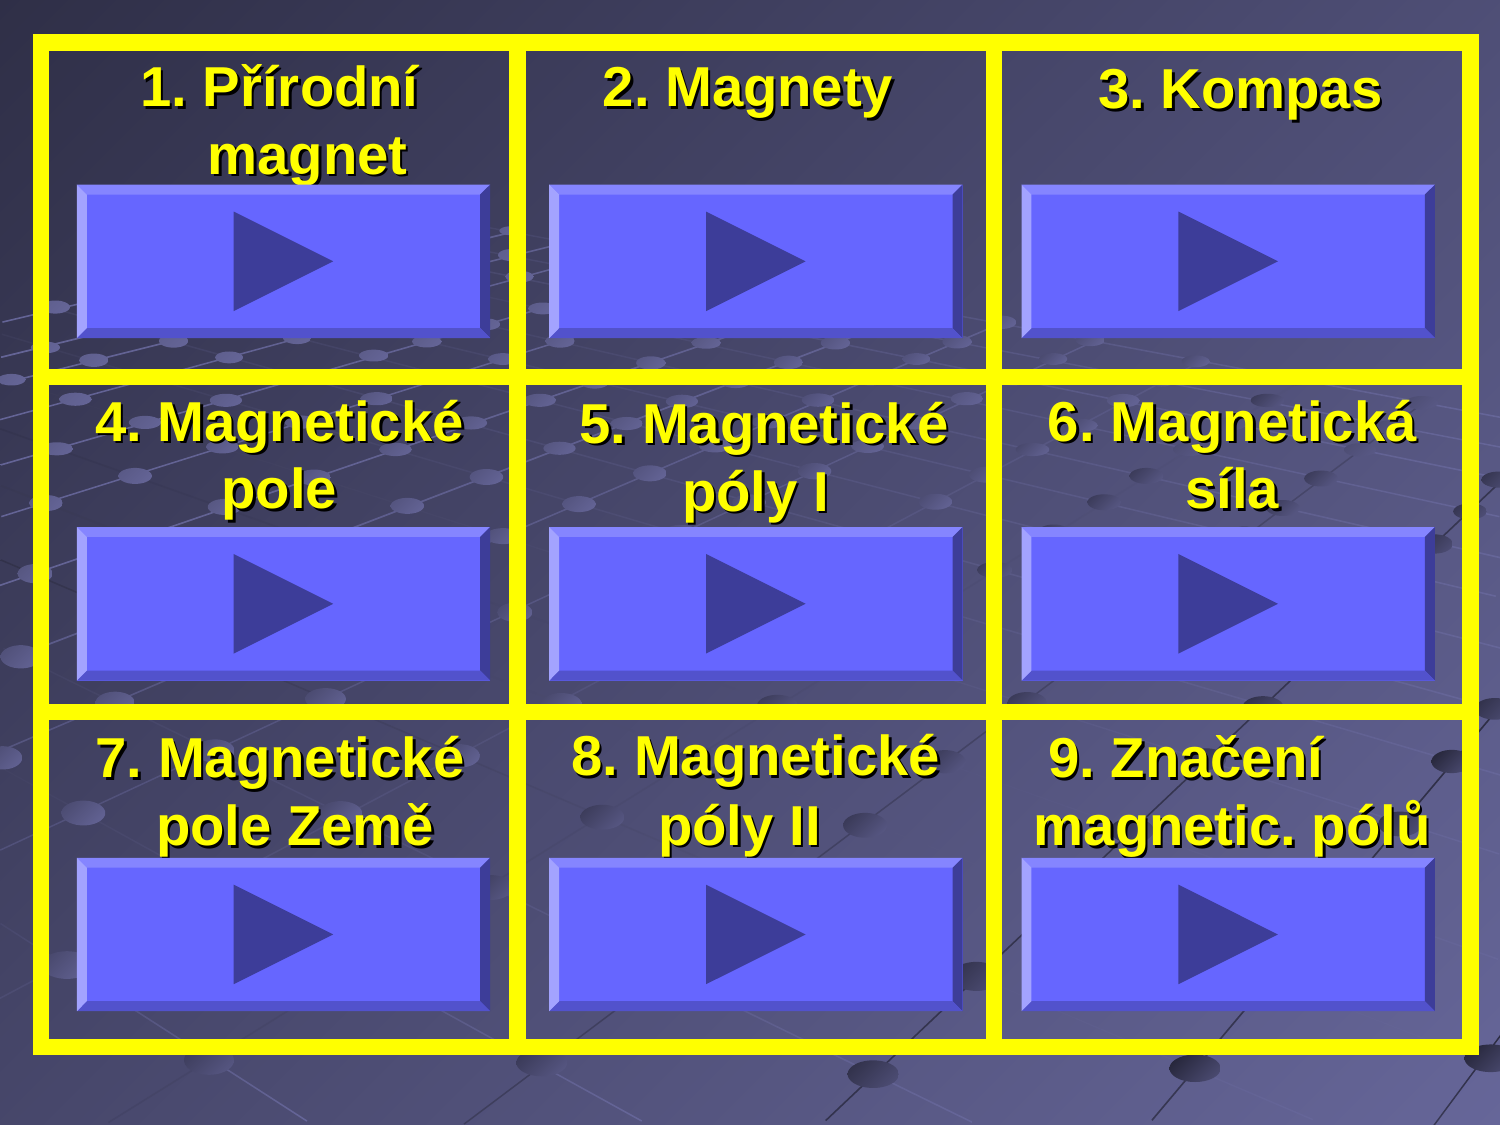

| 1. Přírodní magnet | 2. Magnety | 3. Kompas |
| --- | --- | --- |
| 4. Magnetické pole | 5. Magnetické póly I | 6. Magnetická síla |
| 7. Magnetické pole Země | 8. Magnetické póly II | 9. Značení magnetic. pólů |